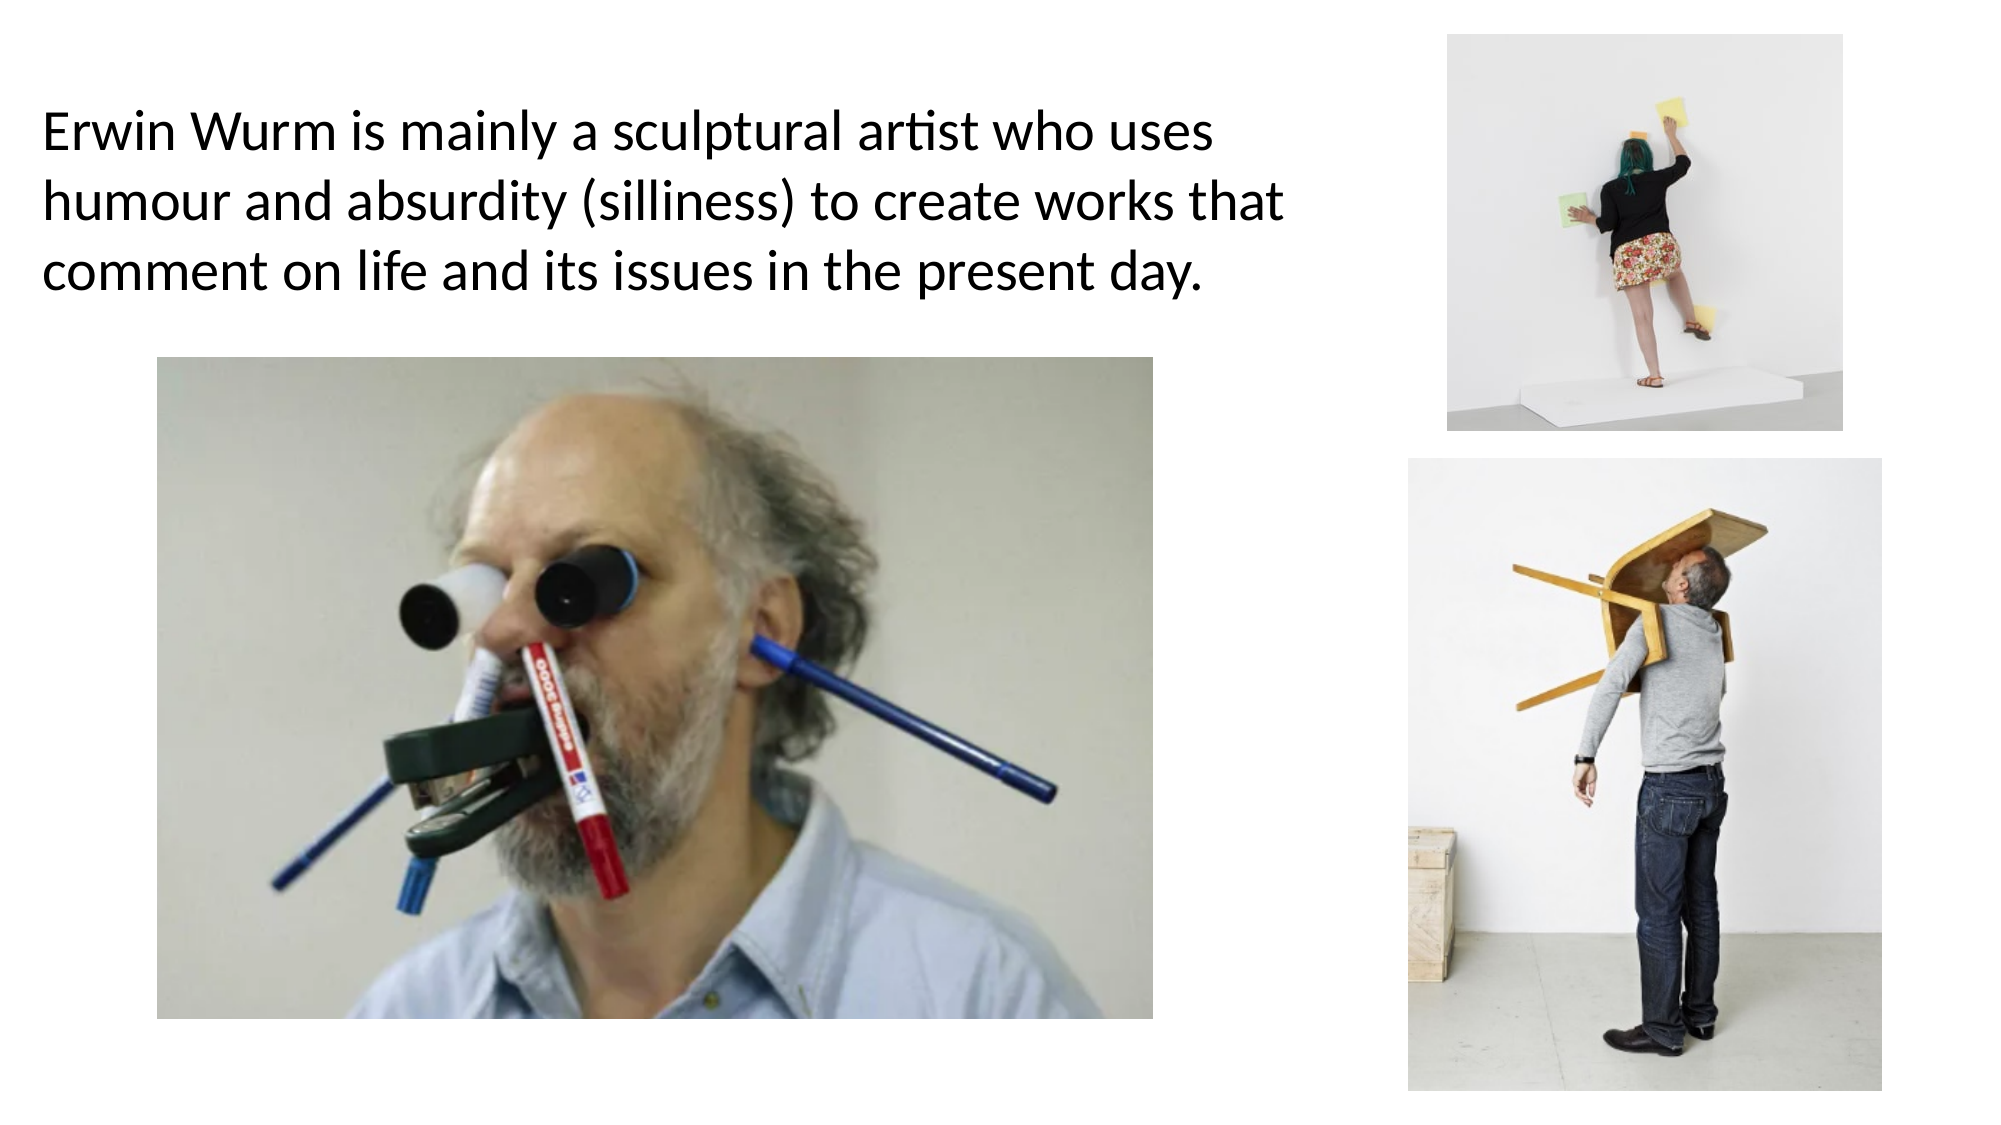

Erwin Wurm is mainly a sculptural artist who uses humour and absurdity (silliness) to create works that comment on life and its issues in the present day.